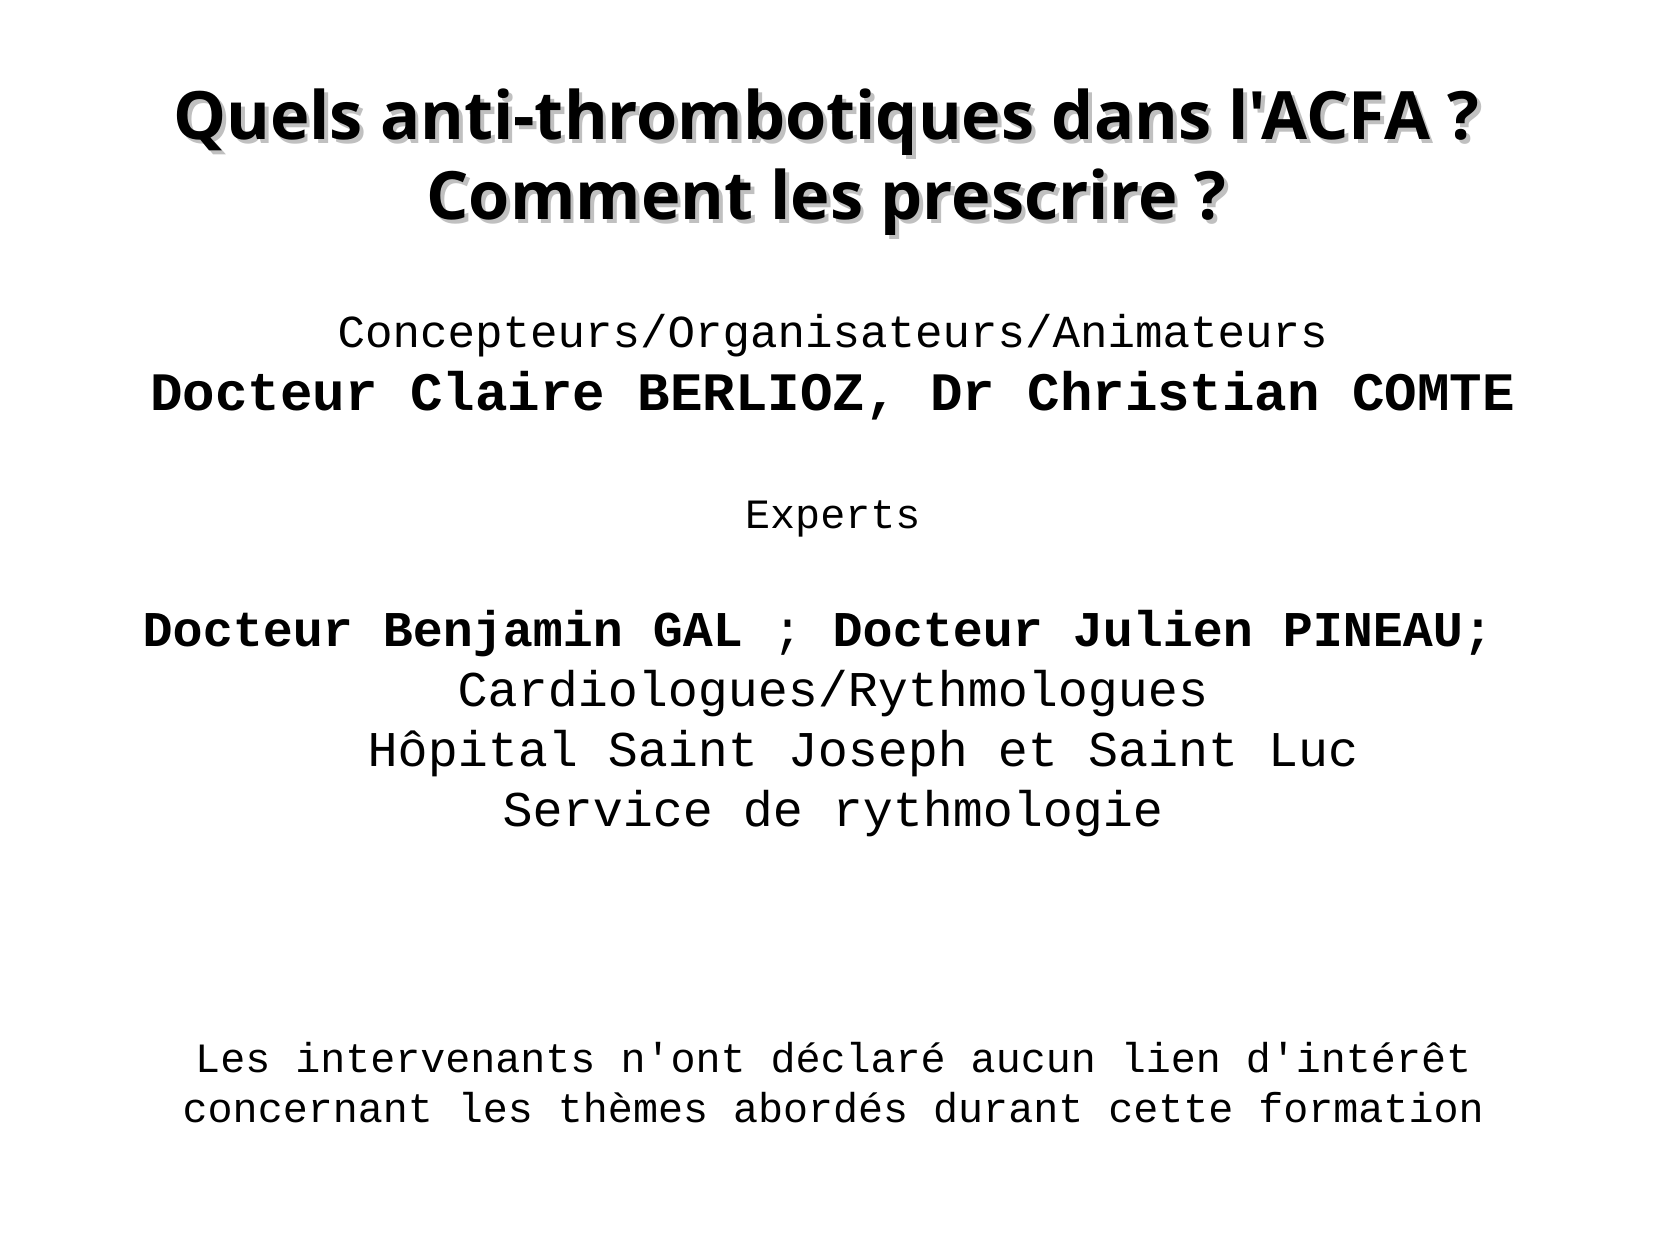

# Quels anti-thrombotiques dans l'ACFA ? Comment les prescrire ?
Concepteurs/Organisateurs/Animateurs
Docteur Claire BERLIOZ, Dr Christian COMTE
Experts
Docteur Benjamin GAL ; Docteur Julien PINEAU;
Cardiologues/Rythmologues
  Hôpital Saint Joseph et Saint Luc
Service de rythmologie
Les intervenants n'ont déclaré aucun lien d'intérêt concernant les thèmes abordés durant cette formation